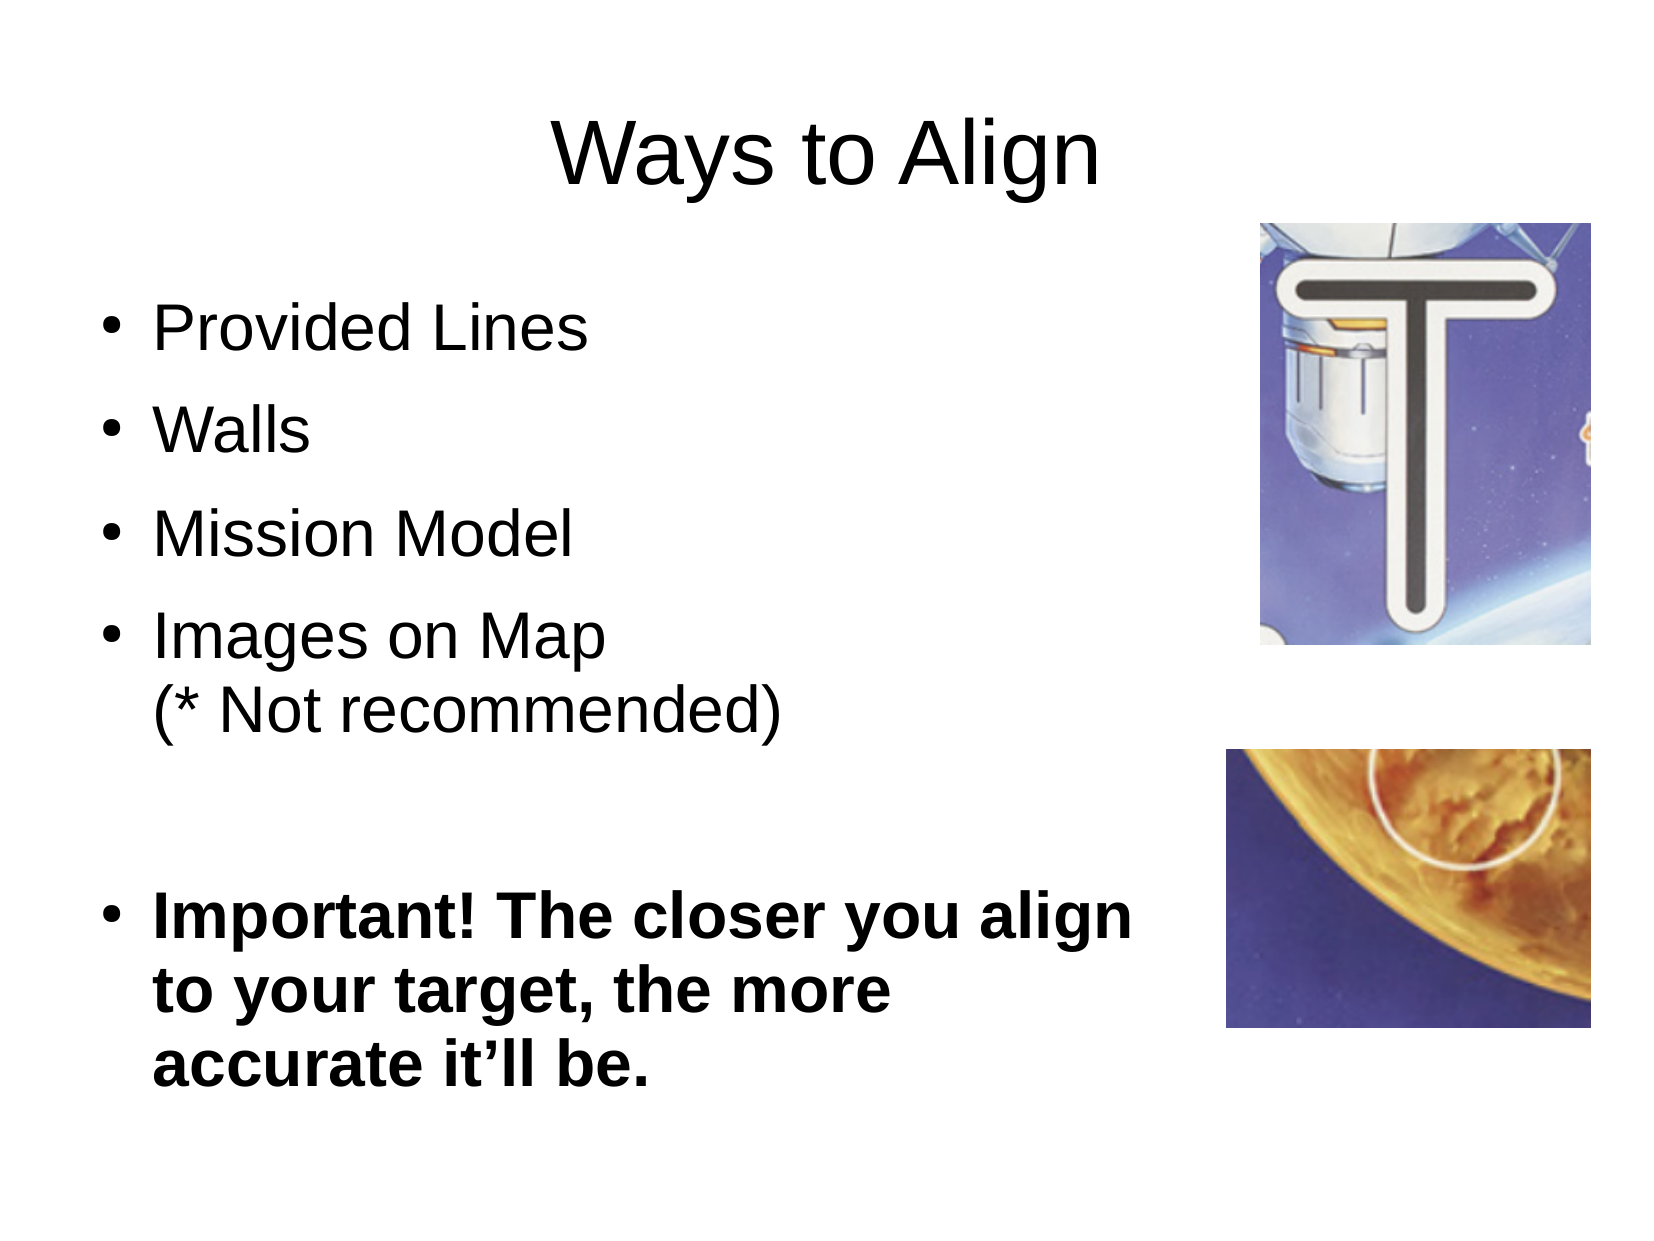

# Ways to Align
Provided Lines
Walls
Mission Model
Images on Map
(* Not recommended)
Important! The closer you align to your target, the more accurate it’ll be.